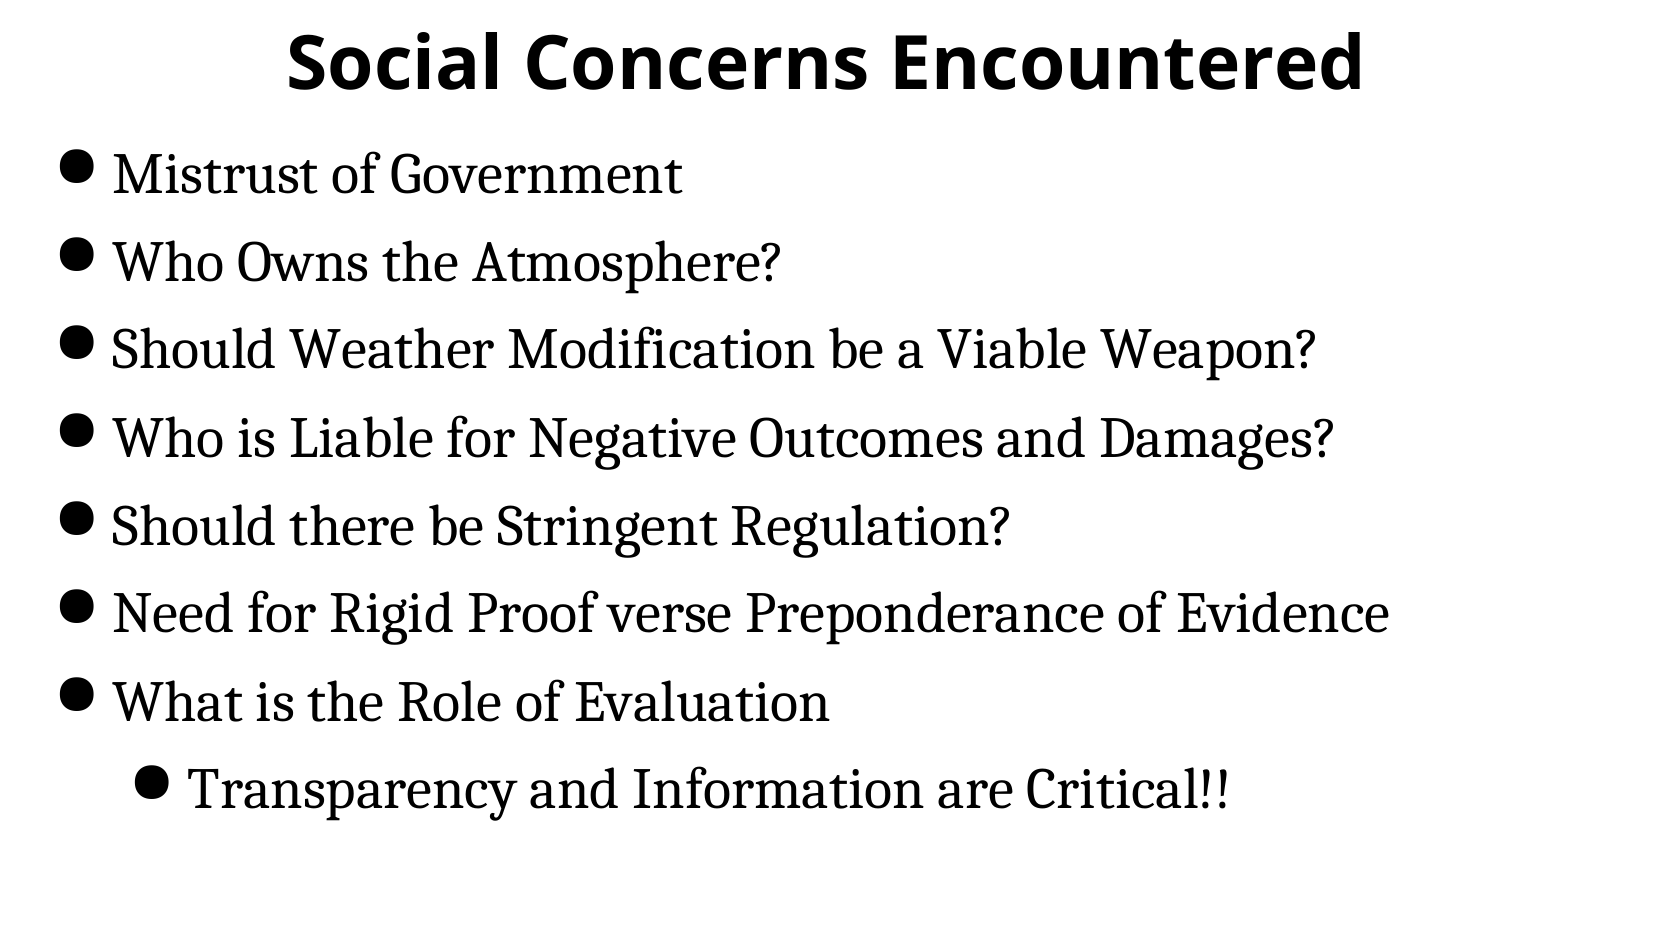

# Social Concerns Encountered
 Mistrust of Government
 Who Owns the Atmosphere?
 Should Weather Modification be a Viable Weapon?
 Who is Liable for Negative Outcomes and Damages?
 Should there be Stringent Regulation?
 Need for Rigid Proof verse Preponderance of Evidence
 What is the Role of Evaluation
 Transparency and Information are Critical!!